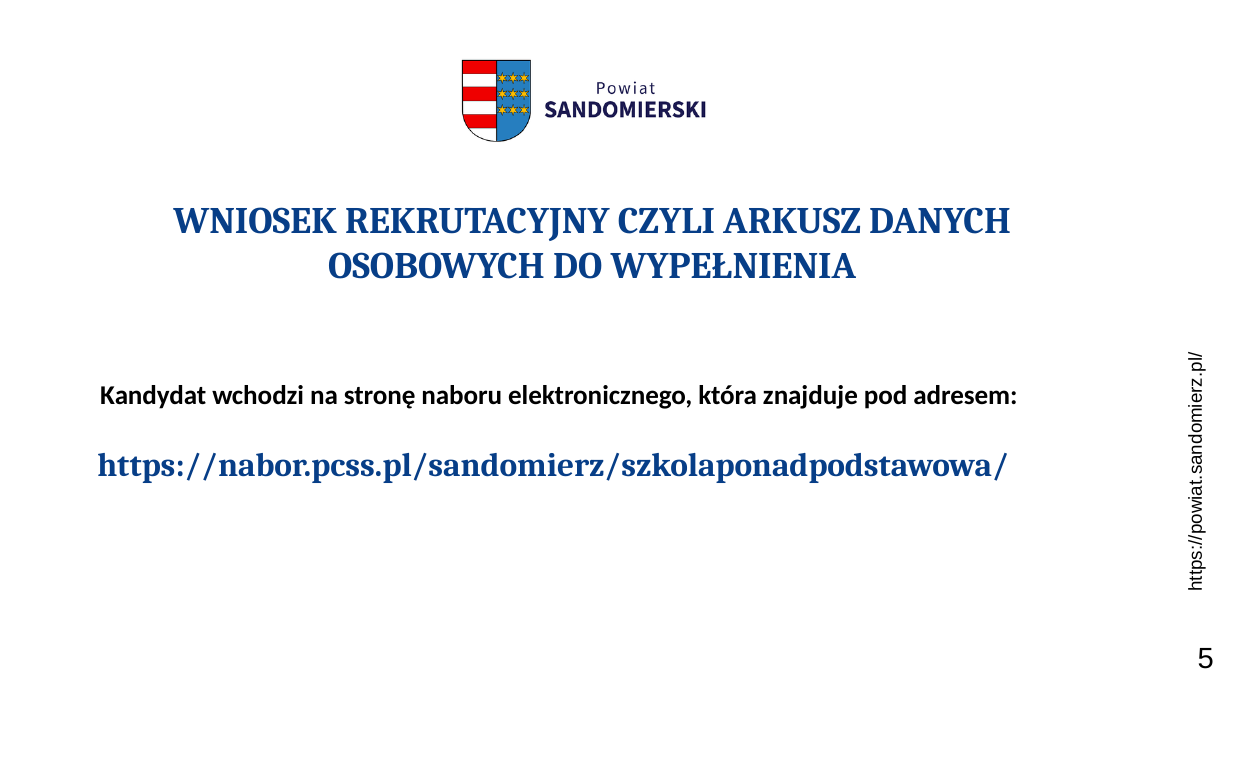

# WNIOSEK REKRUTACYJNY CZYLI ARKUSZ DANYCH OSOBOWYCH DO WYPEŁNIENIA
Kandydat wchodzi na stronę naboru elektronicznego, która znajduje pod adresem:
https://nabor.pcss.pl/sandomierz/szkolaponadpodstawowa/
https://powiat.sandomierz.pl/